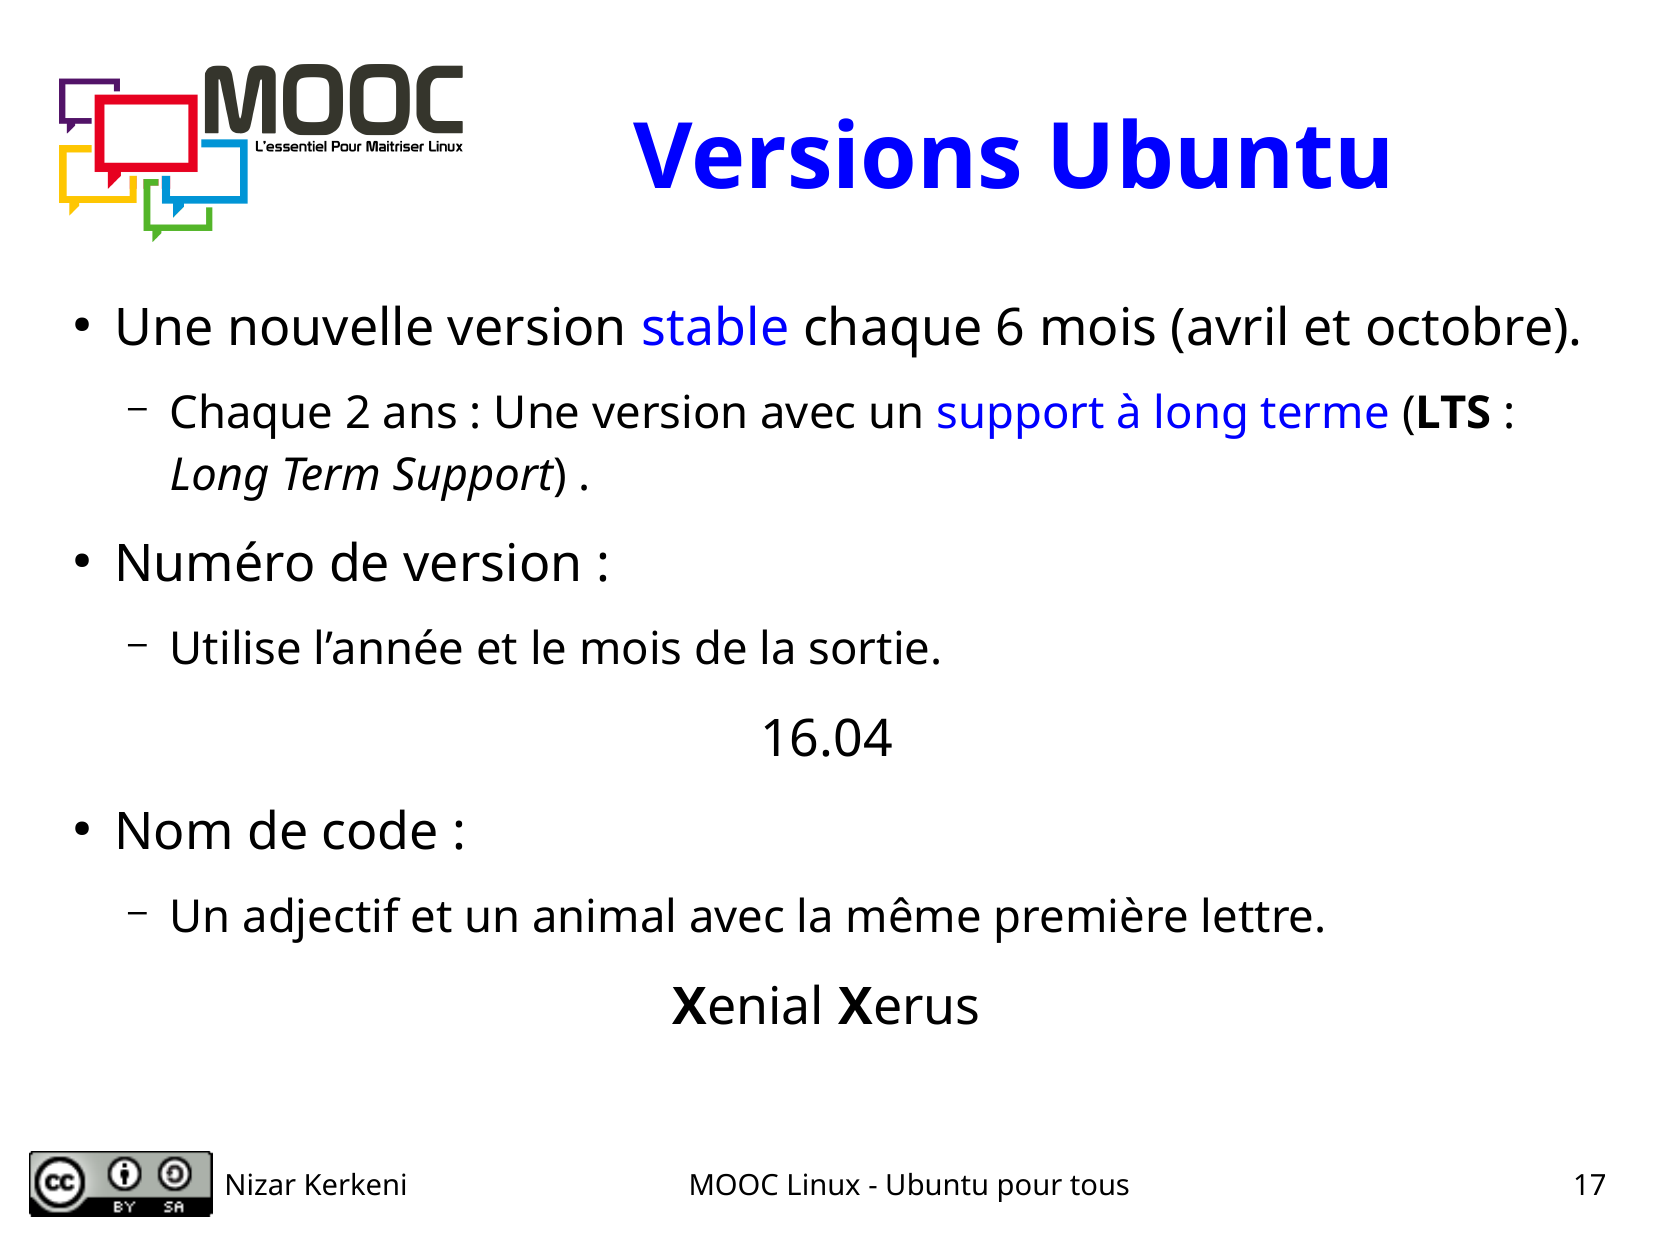

# Versions Ubuntu
Une nouvelle version stable chaque 6 mois (avril et octobre).
Chaque 2 ans : Une version avec un support à long terme (LTS : Long Term Support) .
Numéro de version :
Utilise l’année et le mois de la sortie.
16.04
Nom de code :
Un adjectif et un animal avec la même première lettre.
Xenial Xerus
MOOC Linux - Ubuntu pour tous
17